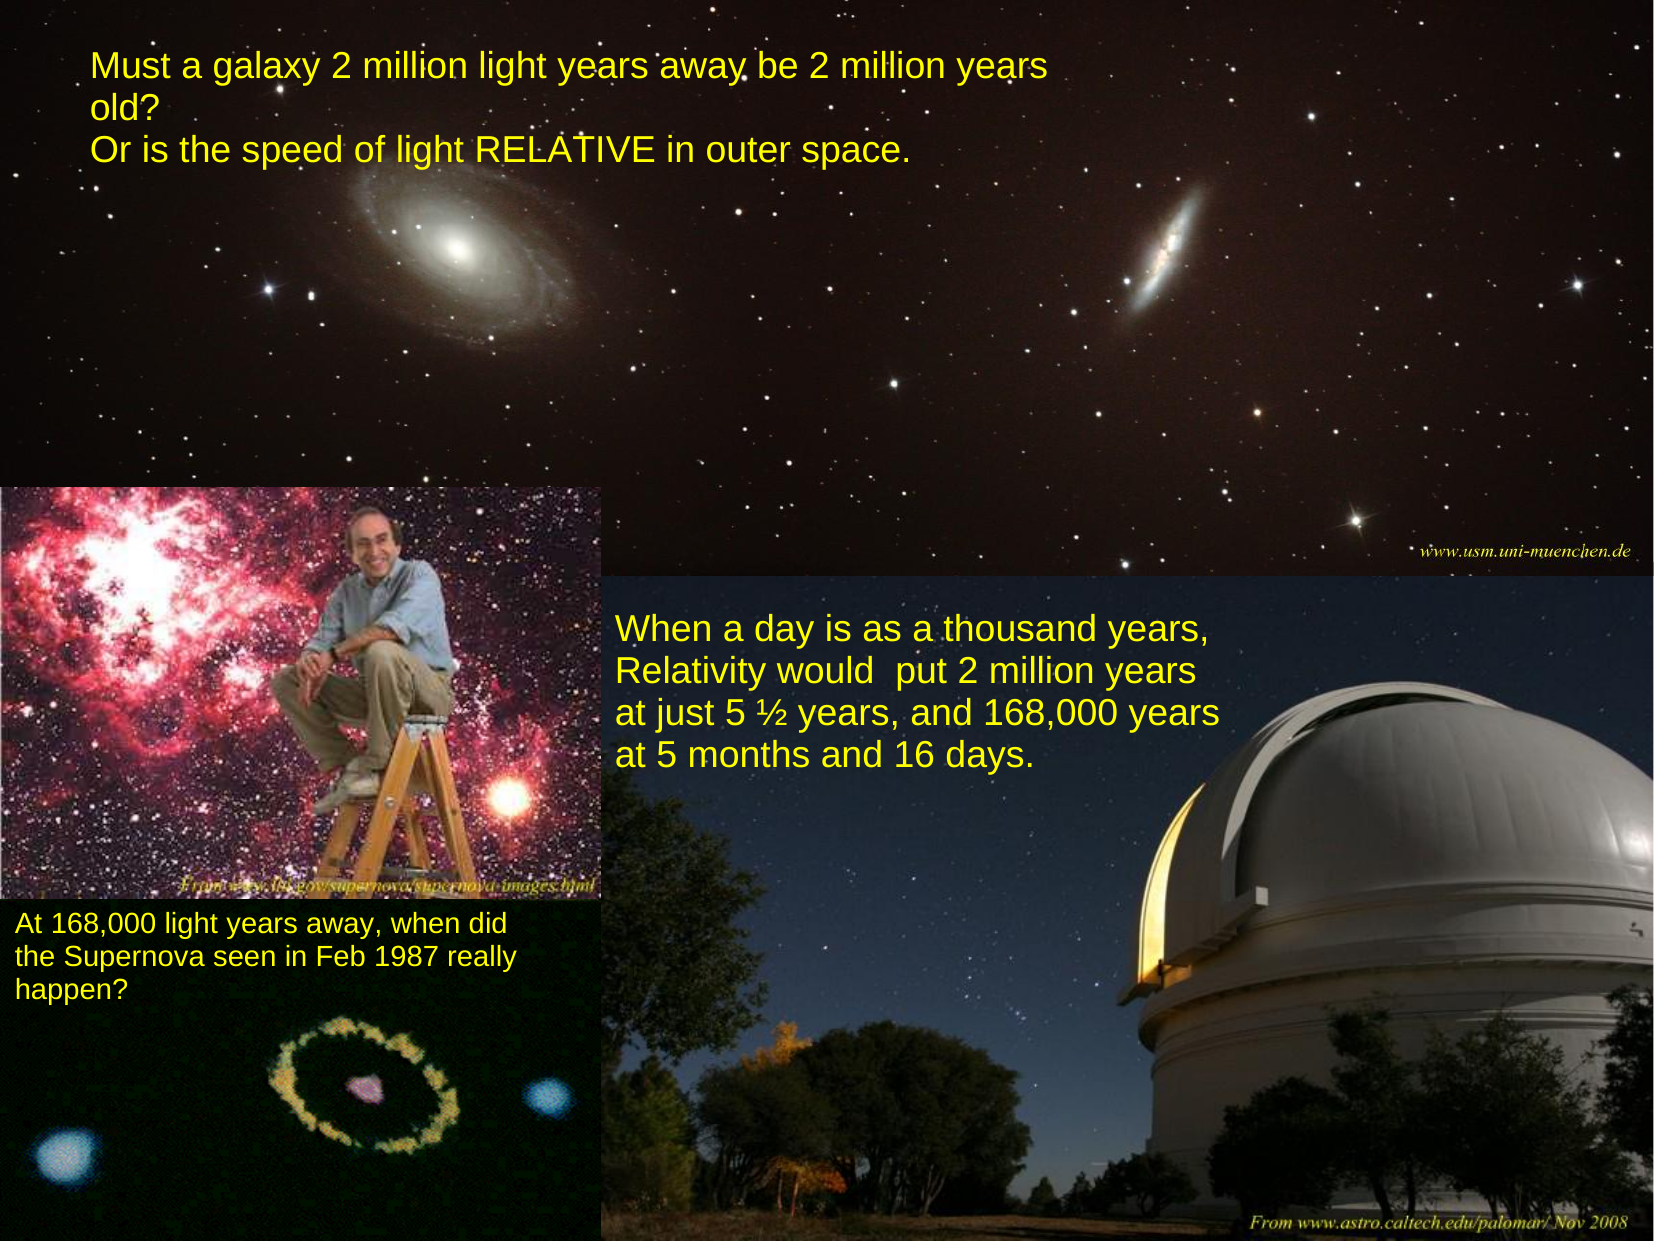

Must a galaxy 2 million light years away be 2 million years old?
Or is the speed of light RELATIVE in outer space.
When a day is as a thousand years, Relativity would put 2 million years at just 5 ½ years, and 168,000 years at 5 months and 16 days.
At 168,000 light years away, when did the Supernova seen in Feb 1987 really happen?